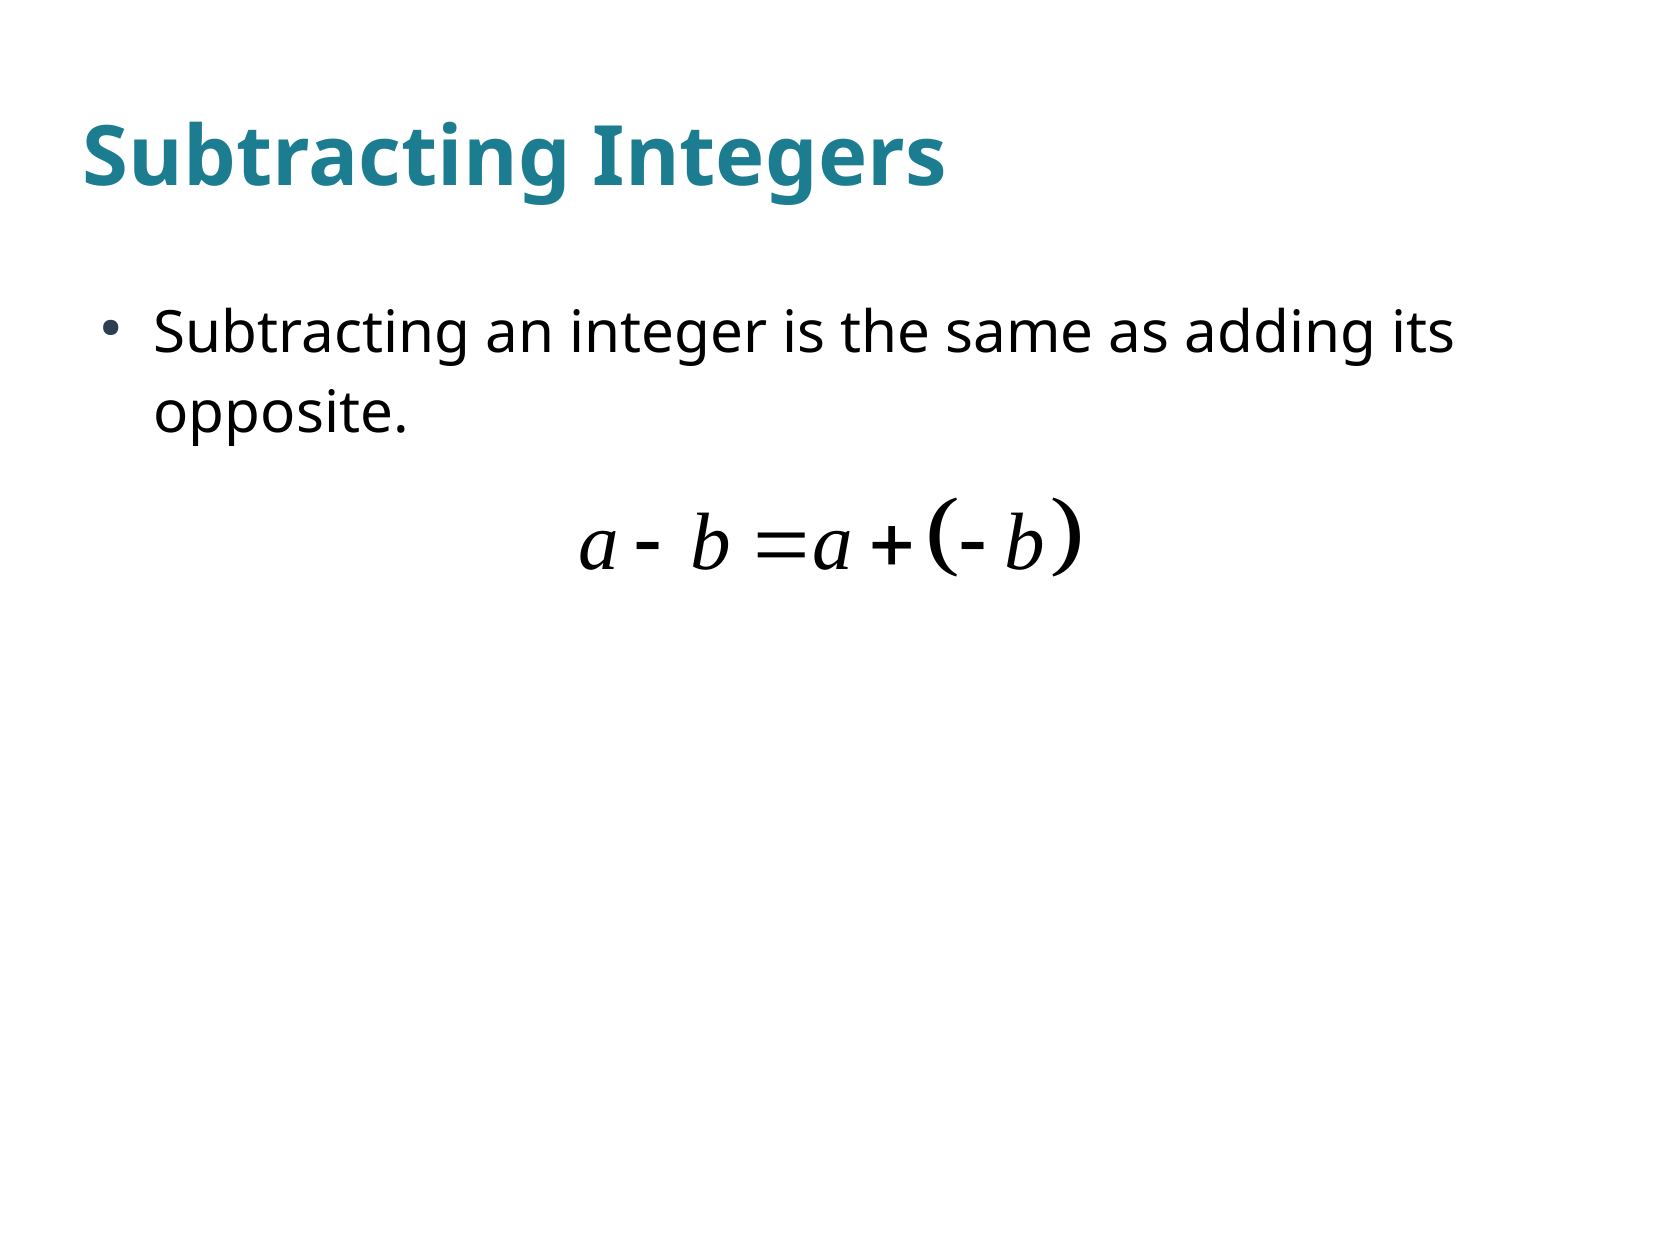

# Subtracting Integers
Subtracting an integer is the same as adding its opposite.